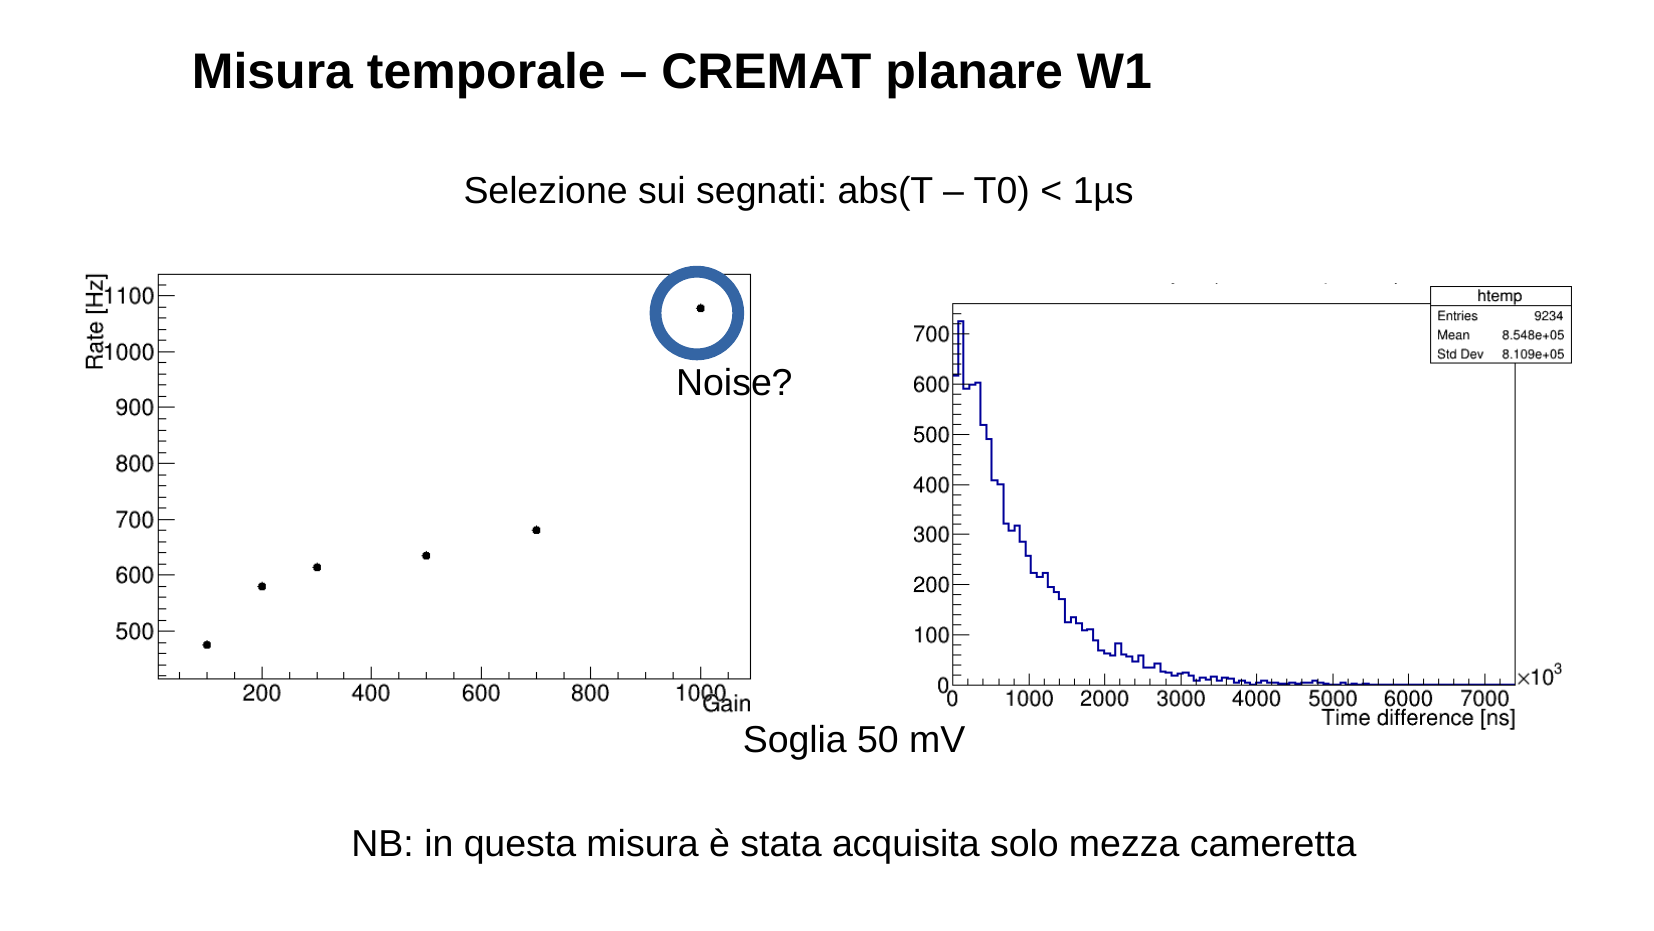

Misura temporale – CREMAT planare W1
Selezione sui segnati: abs(T – T0) < 1µs
Noise?
Soglia 50 mV
NB: in questa misura è stata acquisita solo mezza cameretta